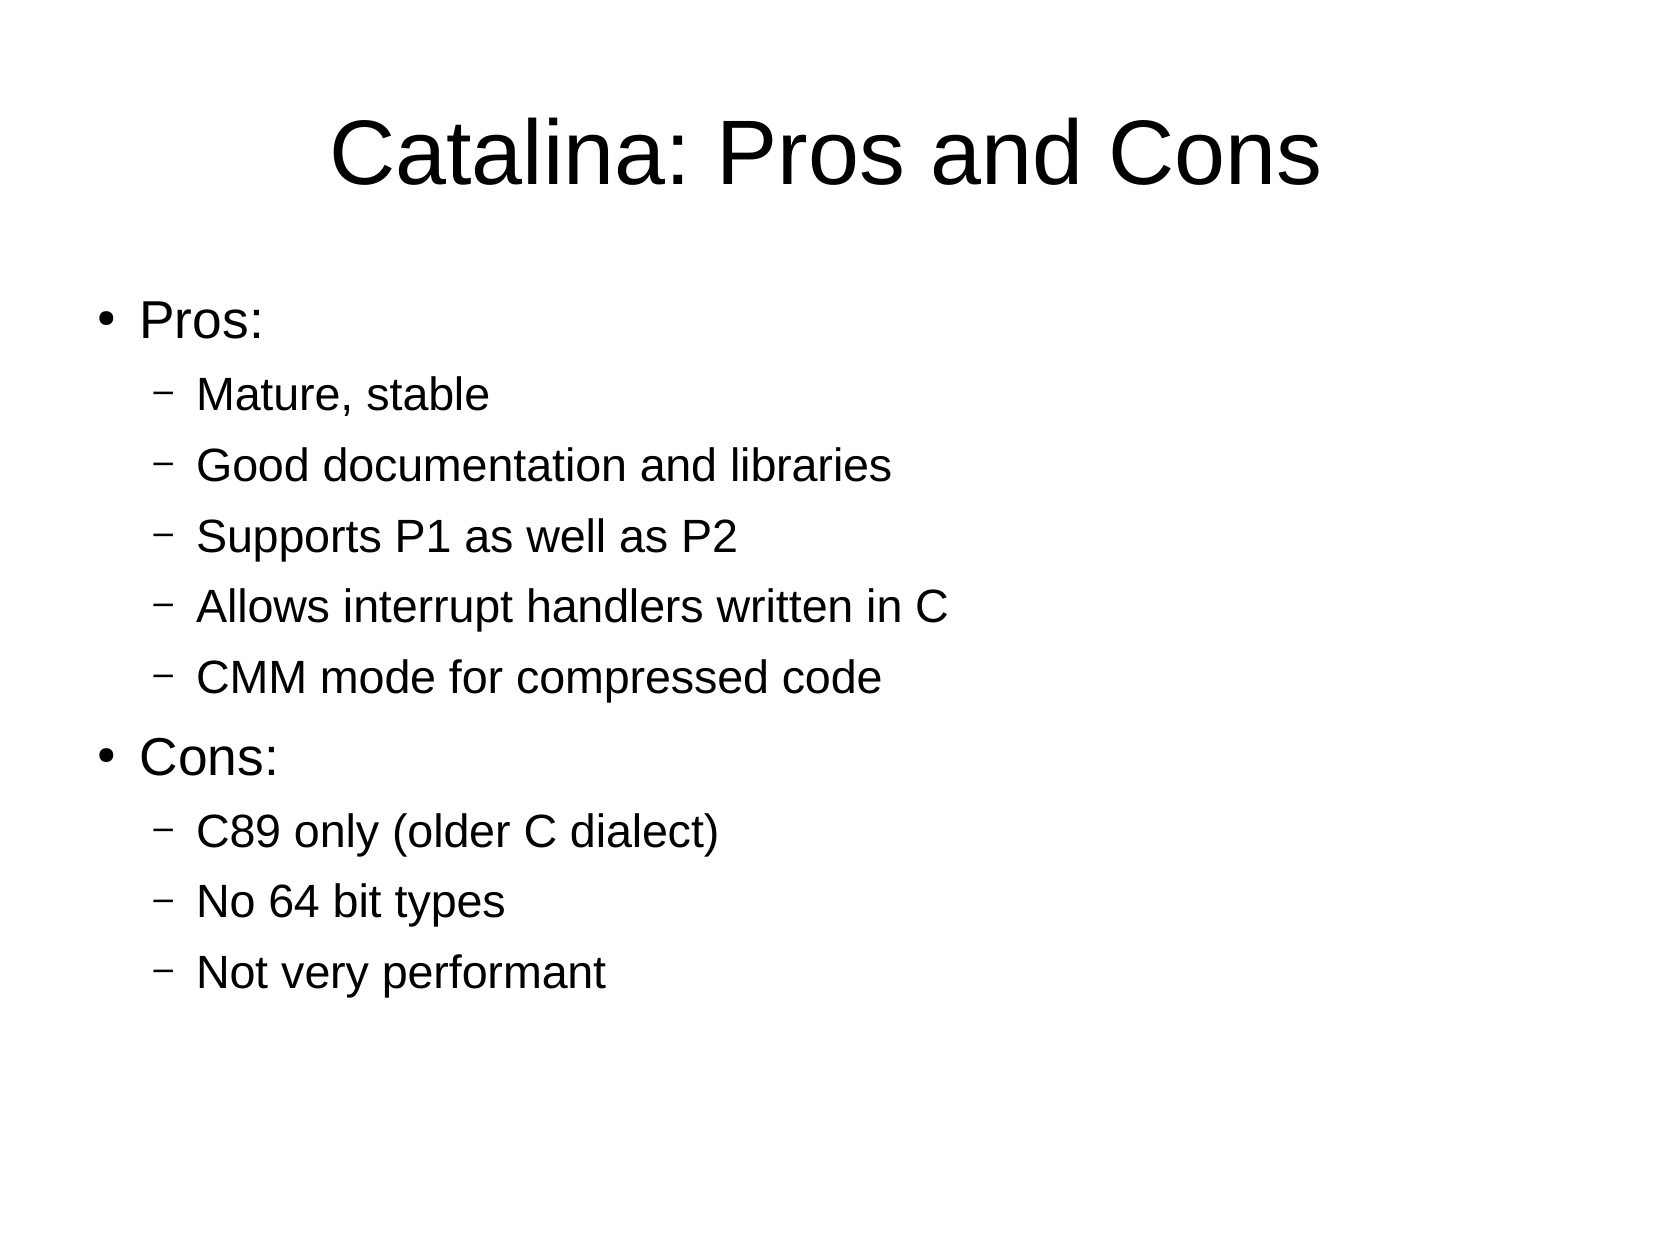

# Catalina: Pros and Cons
Pros:
Mature, stable
Good documentation and libraries
Supports P1 as well as P2
Allows interrupt handlers written in C
CMM mode for compressed code
Cons:
C89 only (older C dialect)
No 64 bit types
Not very performant